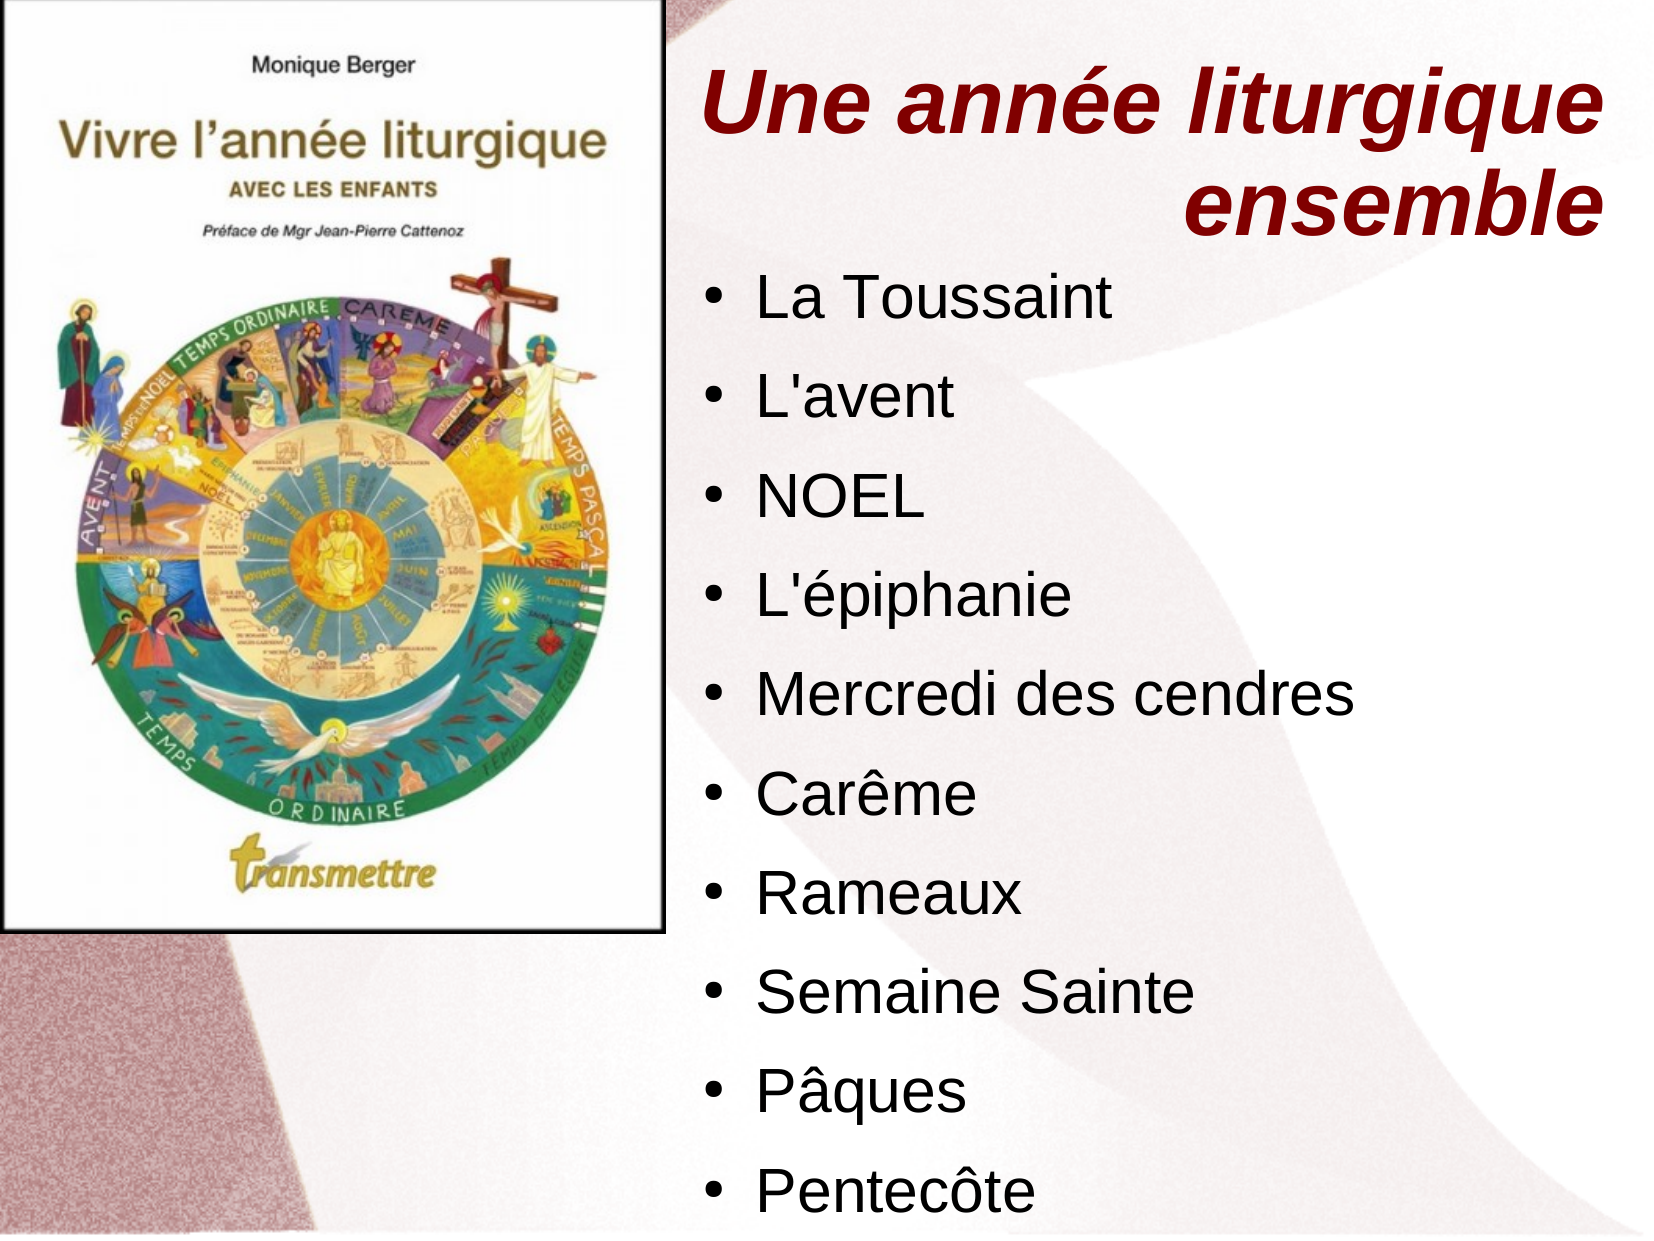

# Une année liturgique ensemble
La Toussaint
L'avent
NOEL
L'épiphanie
Mercredi des cendres
Carême
Rameaux
Semaine Sainte
Pâques
Pentecôte